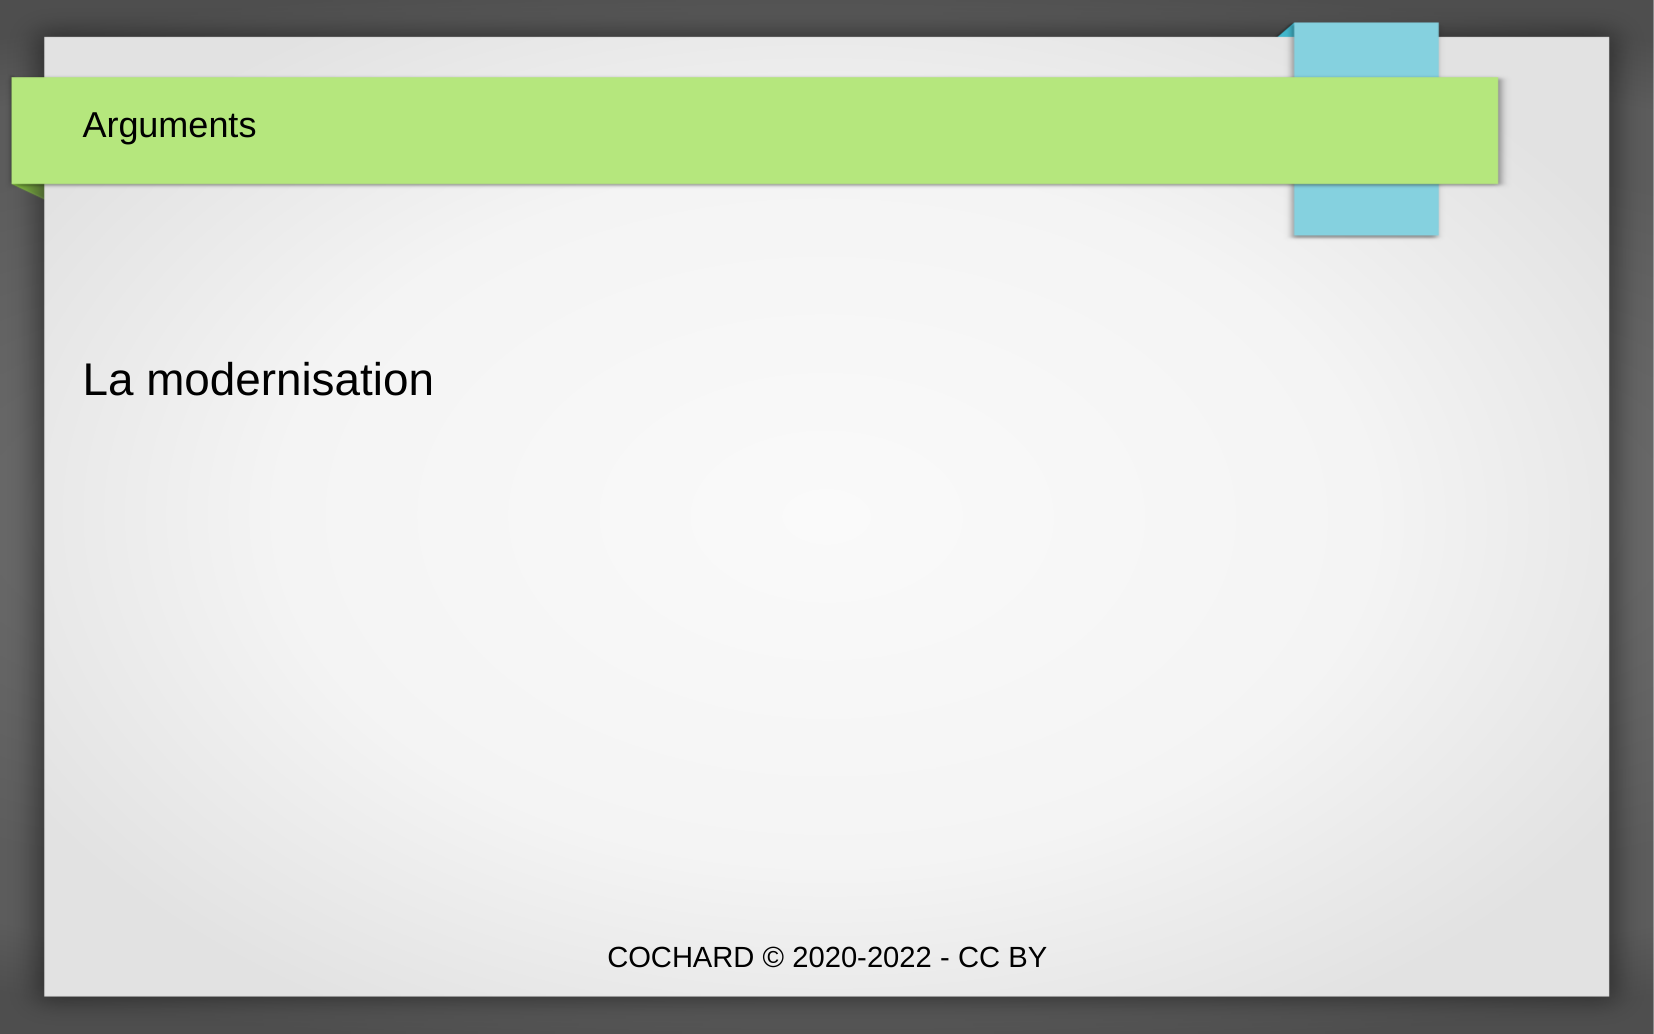

# Arguments
La modernisation
COCHARD © 2020-2022 - CC BY